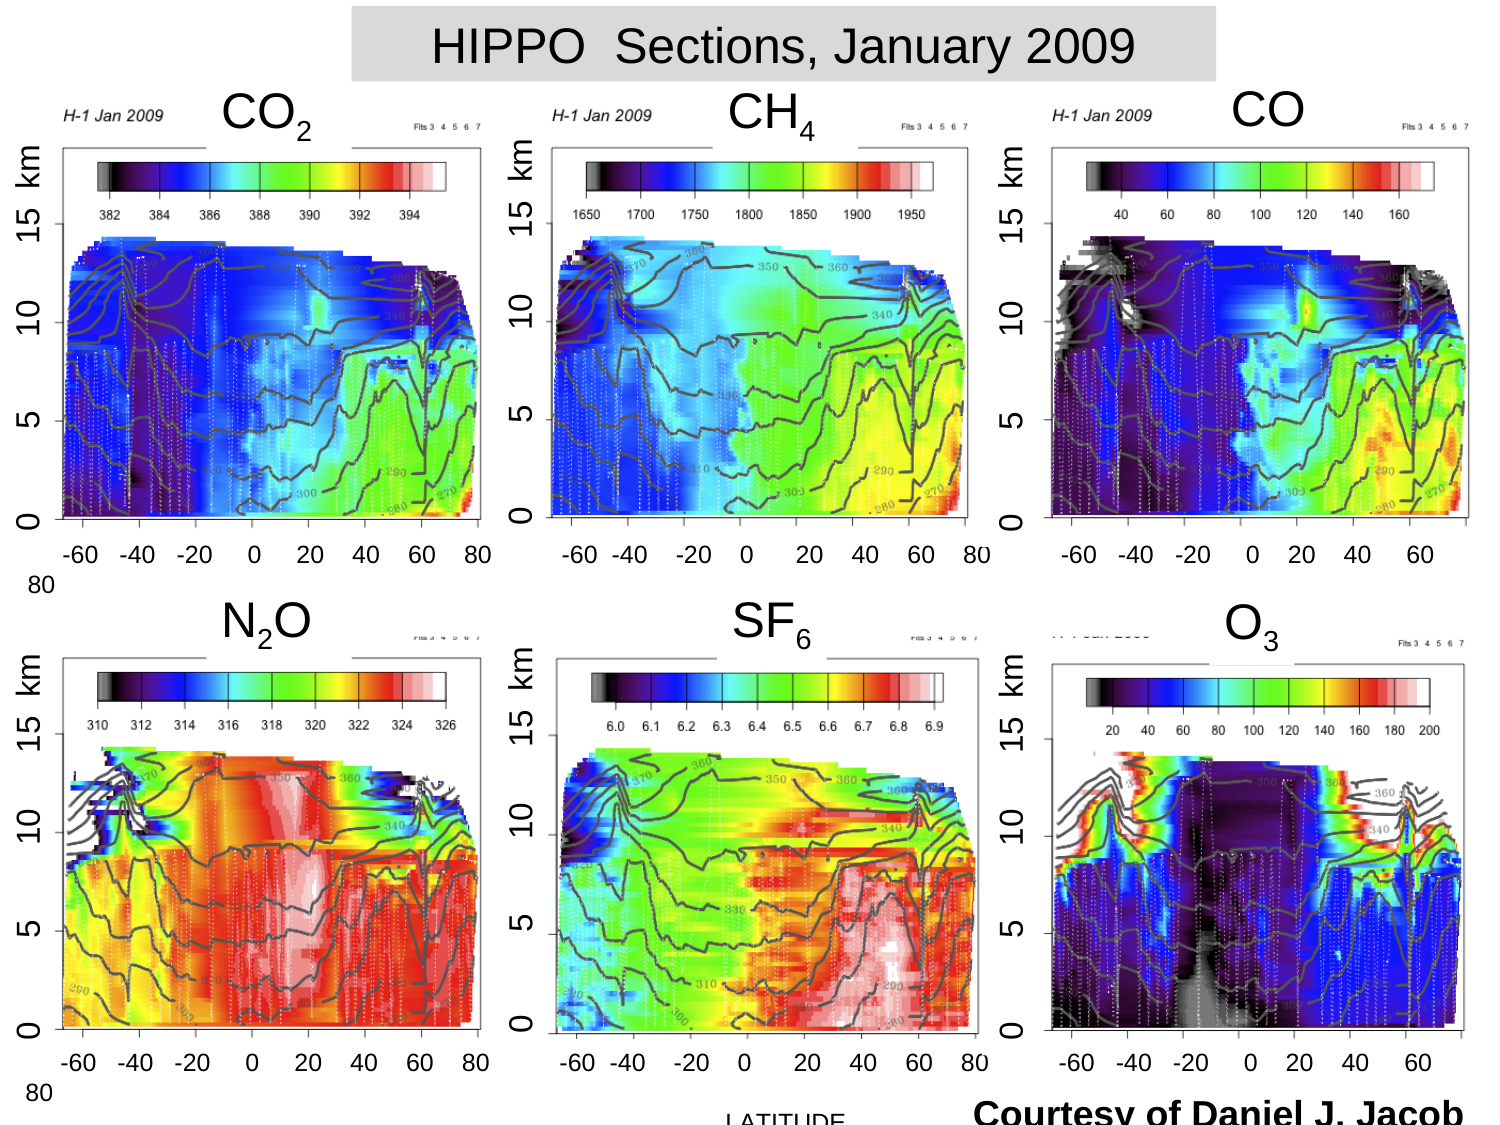

HIPPO Sections, January 2009
CO
CO2
CH4
0 5 10 15 km
0 5 10 15 km
0 5 10 15 km
 -60 -40 -20 0 20 40 60 80 -60 -40 -20 0 20 40 60 80 -60 -40 -20 0 20 40 60 80
N2O
SF6
O3
0 5 10 15 km
0 5 10 15 km
0 5 10 15 km
 -60 -40 -20 0 20 40 60 80 -60 -40 -20 0 20 40 60 80 -60 -40 -20 0 20 40 60 80
 LATITUDE
Courtesy of Daniel J. Jacob